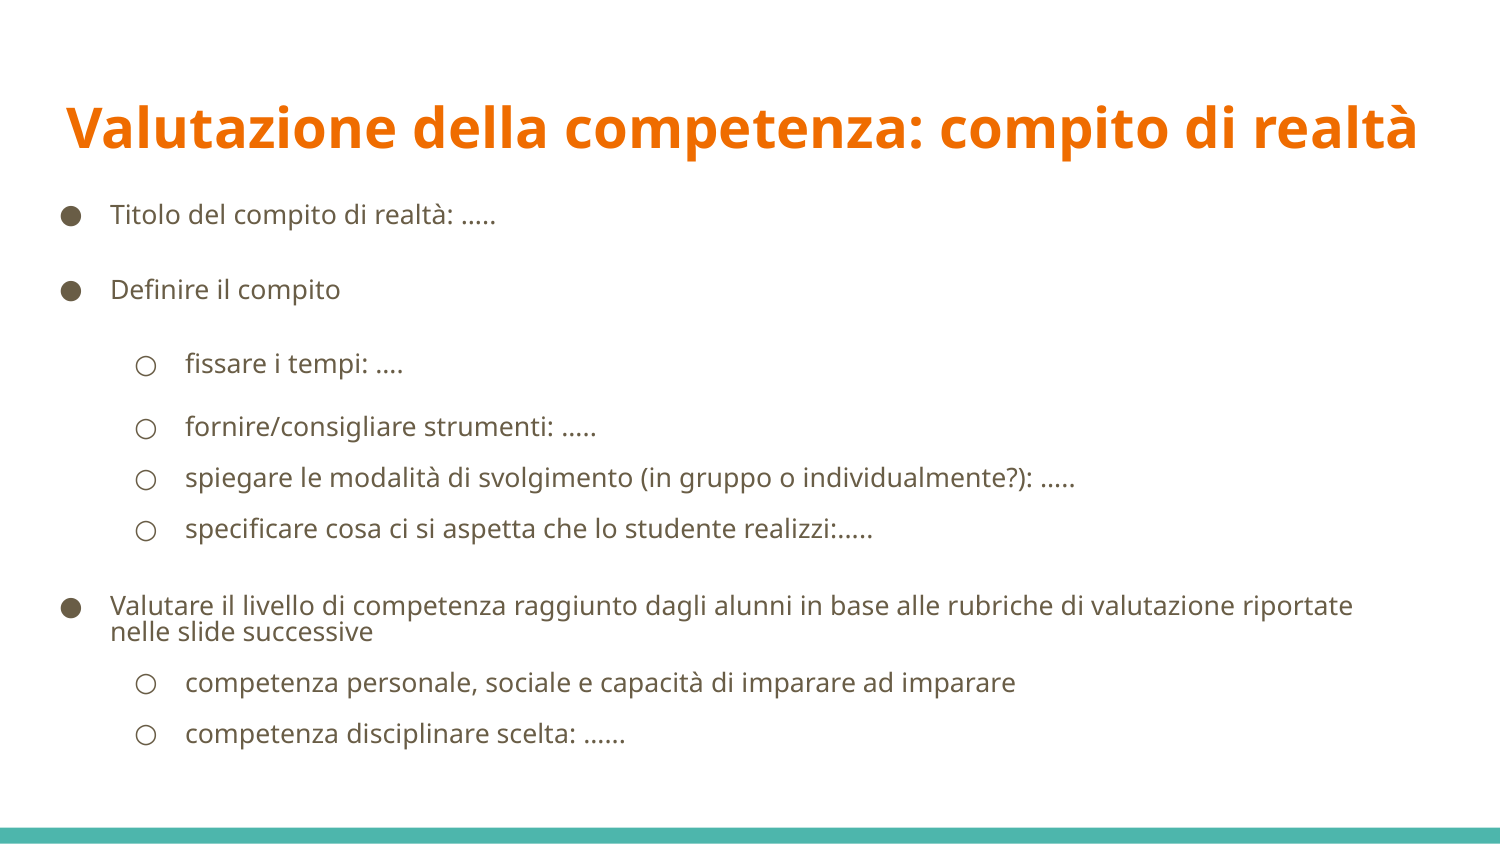

# Valutazione della competenza: compito di realtà
Titolo del compito di realtà: …..
Definire il compito
fissare i tempi: ….
fornire/consigliare strumenti: …..
spiegare le modalità di svolgimento (in gruppo o individualmente?): …..
specificare cosa ci si aspetta che lo studente realizzi:.....
Valutare il livello di competenza raggiunto dagli alunni in base alle rubriche di valutazione riportate nelle slide successive
competenza personale, sociale e capacità di imparare ad imparare
competenza disciplinare scelta: …...